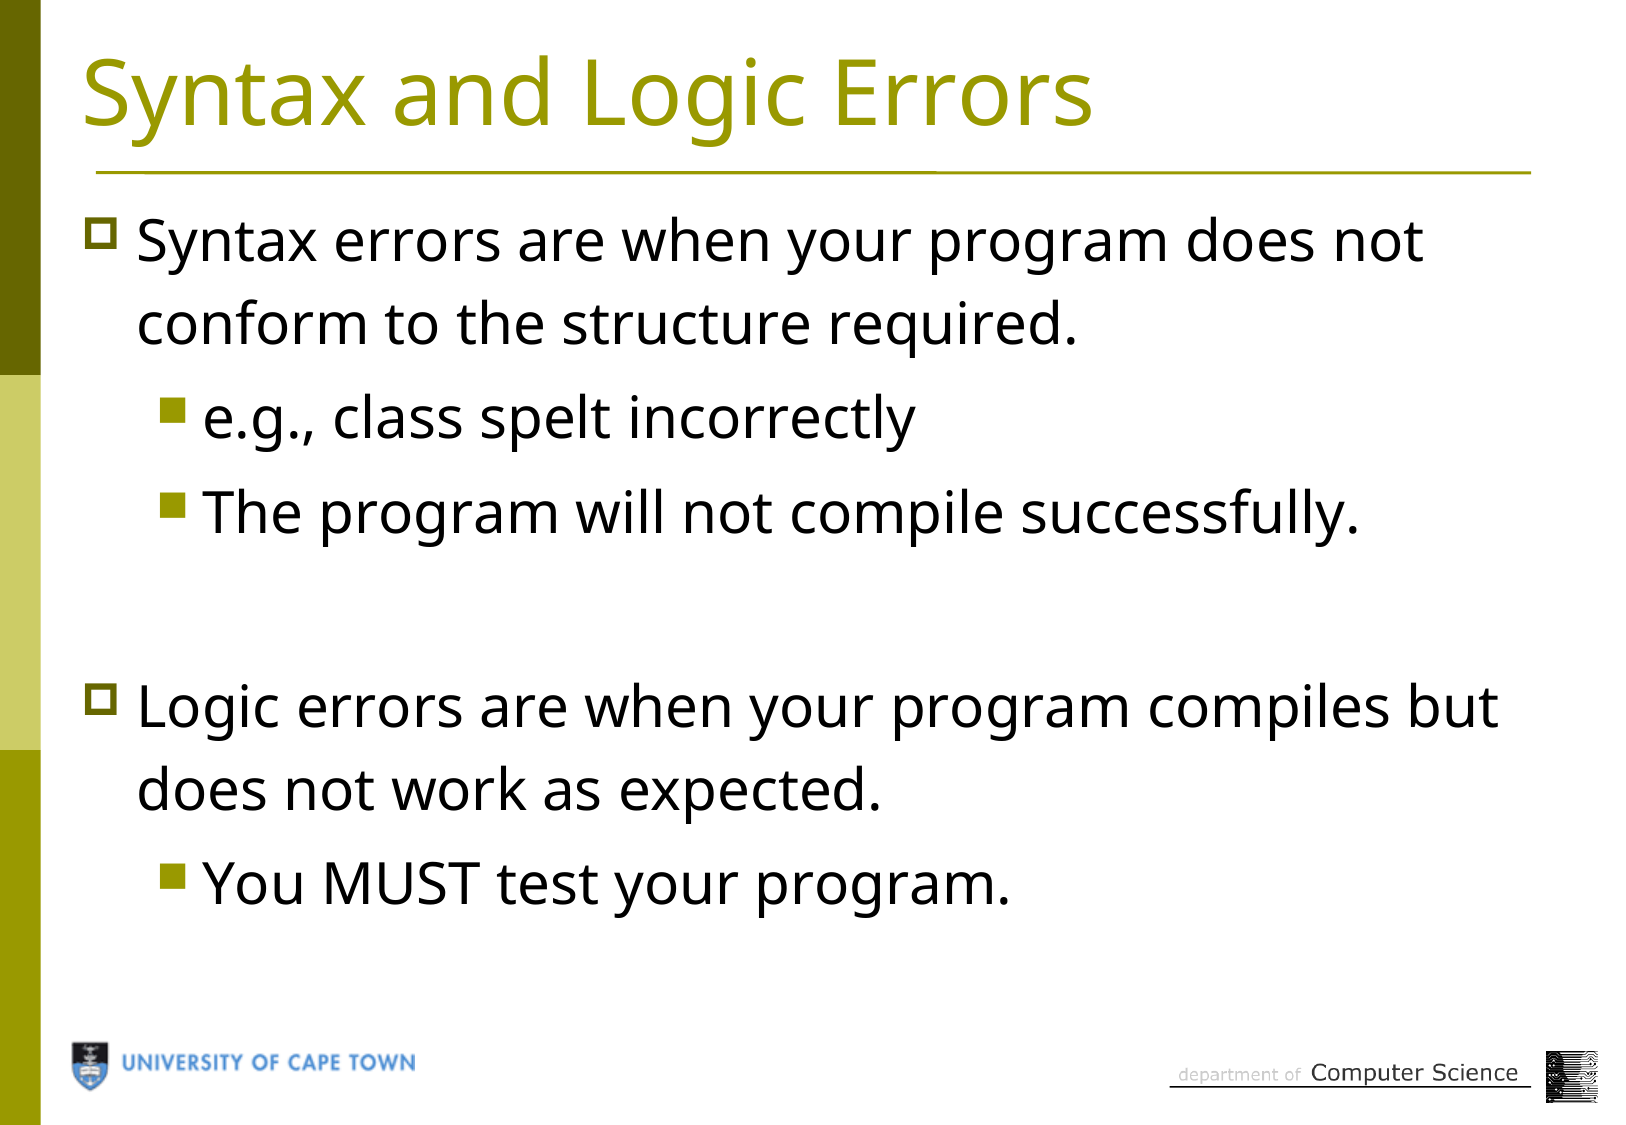

# Syntax and Logic Errors
Syntax errors are when your program does not conform to the structure required.
e.g., class spelt incorrectly
The program will not compile successfully.
Logic errors are when your program compiles but does not work as expected.
You MUST test your program.